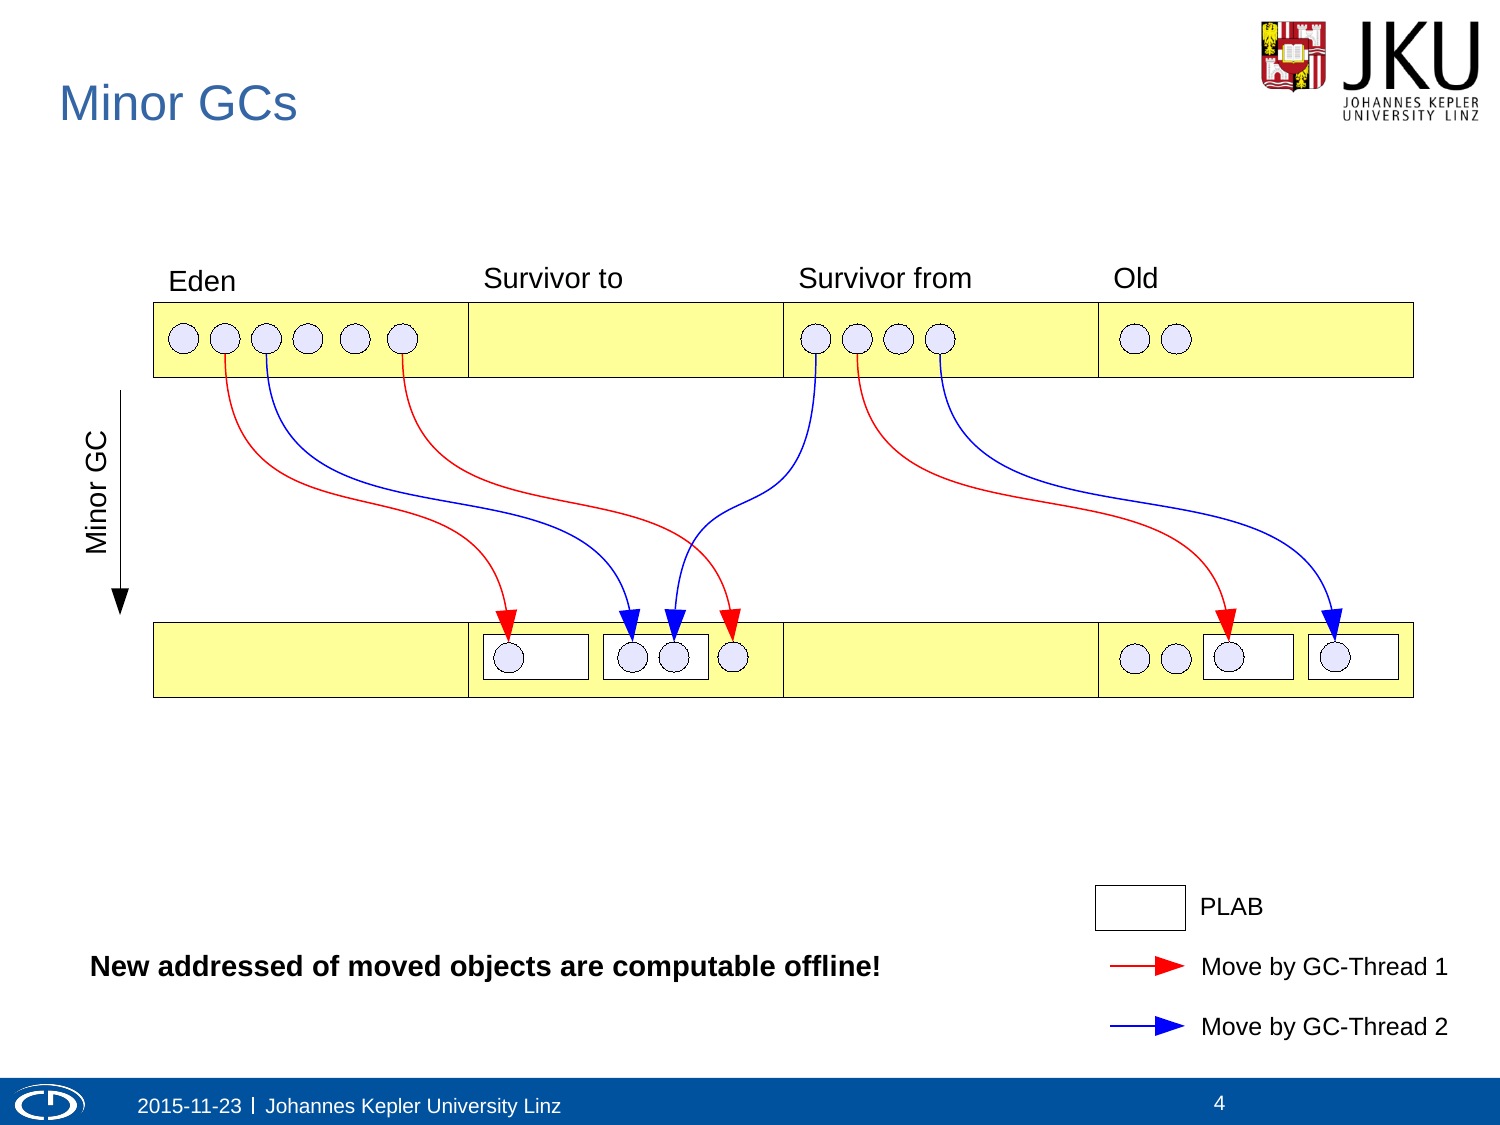

# Minor GCs
Survivor to
Survivor from
Old
Eden
Minor GC
PLAB
Move by GC-Thread 1
Move by GC-Thread 2
New addressed of moved objects are computable offline!
4